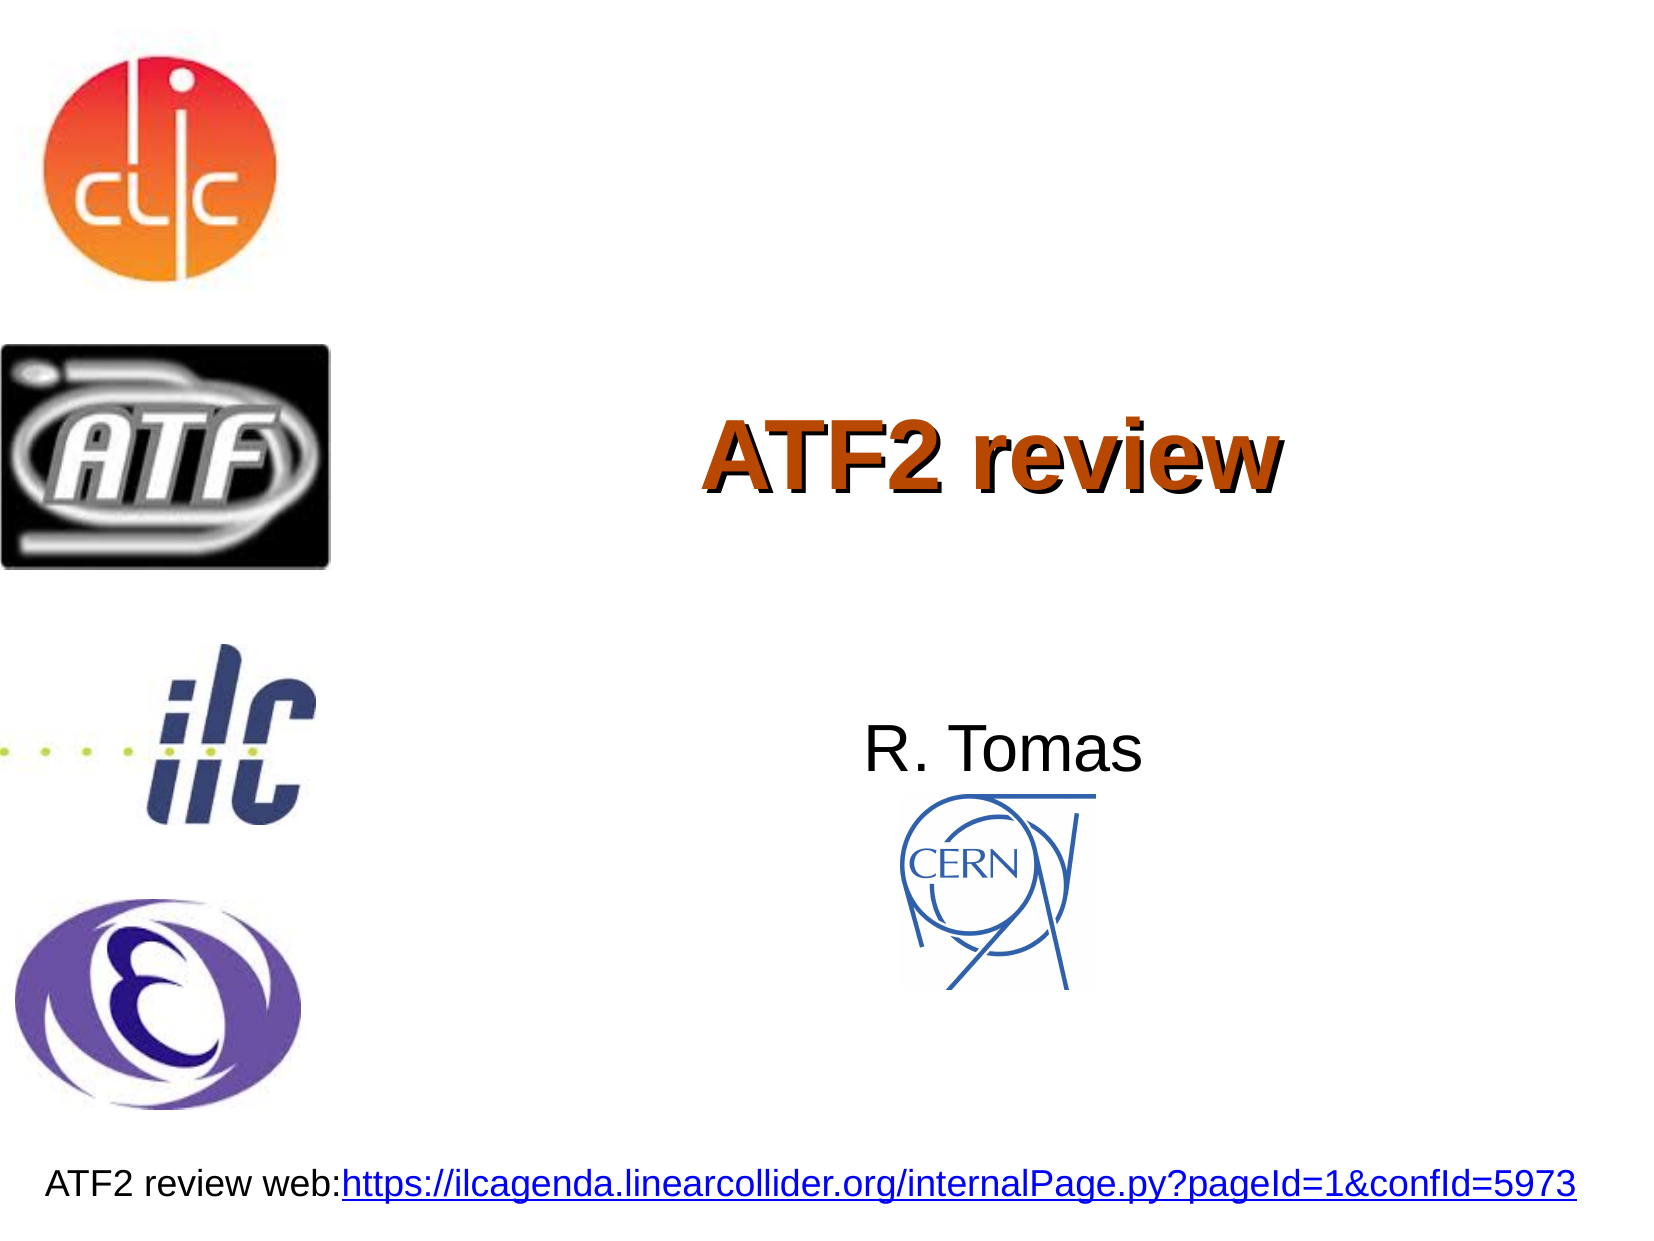

# ATF2 review
R. Tomas
ATF2 review web:https://ilcagenda.linearcollider.org/internalPage.py?pageId=1&confId=5973